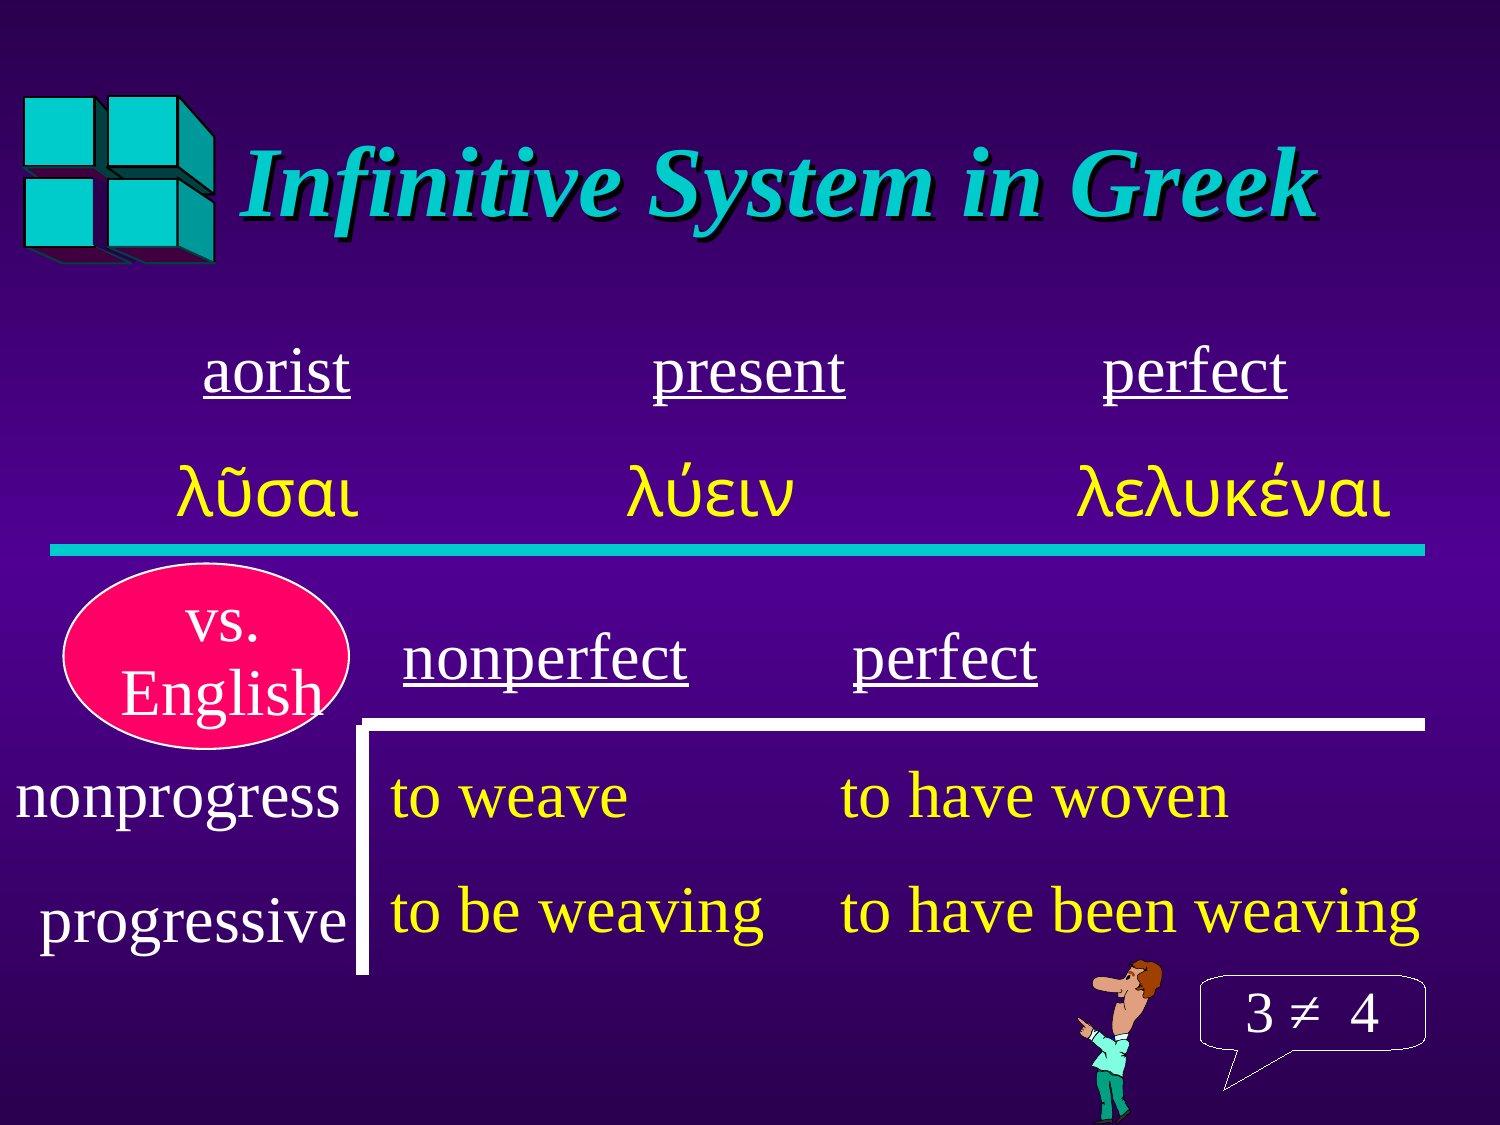

# Infinitive System in Greek
aorist			present		perfect
λῦσαι		λύειν		λελυκέναι
vs.
English
nonperfect		perfect
nonprogress
to weave		to have woven
to be weaving	to have been weaving
progressive
3 ≠ 4